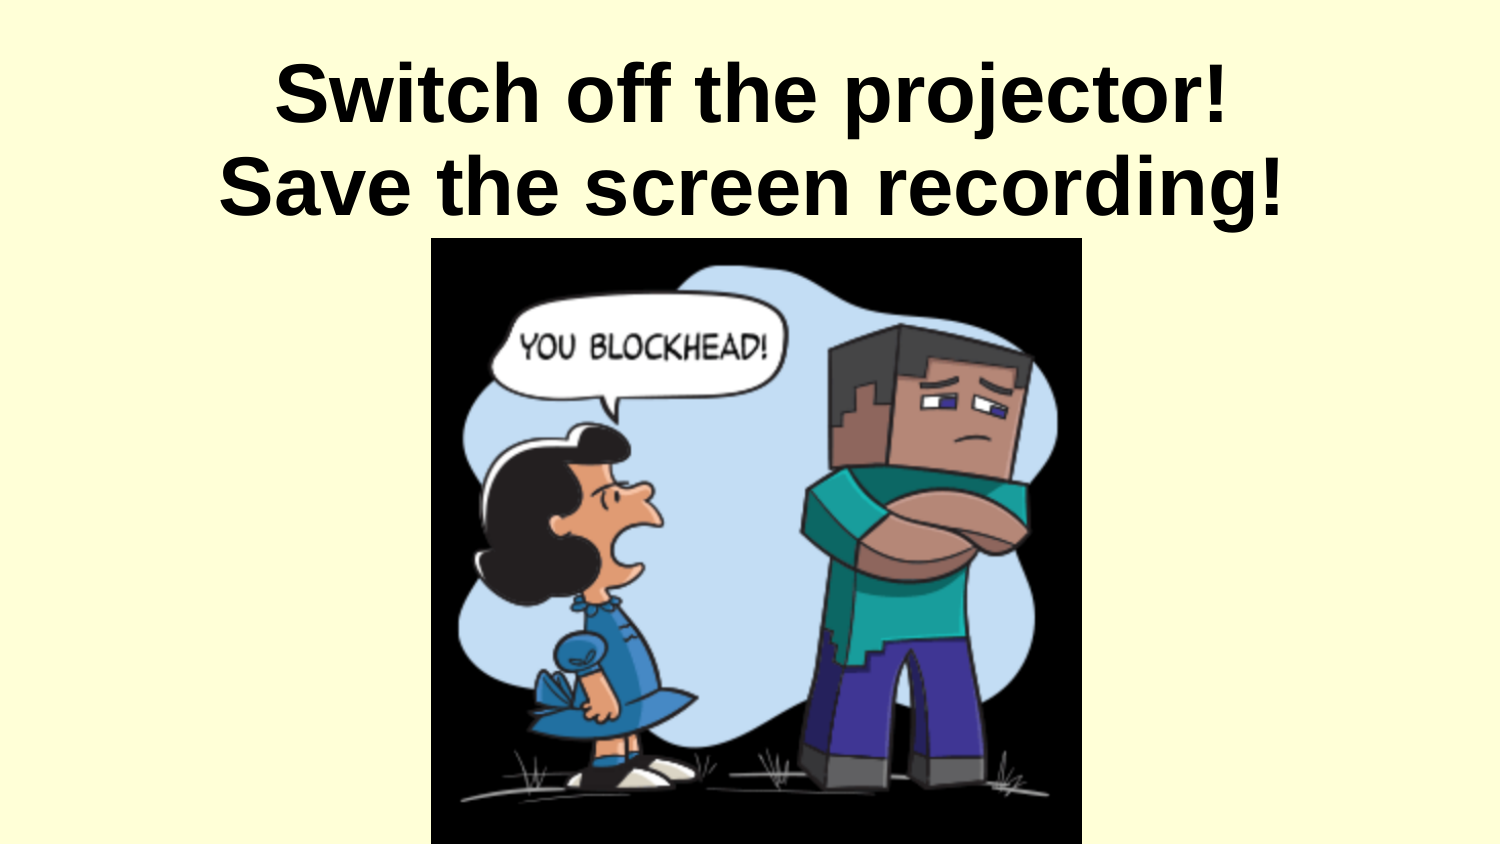

Switch off the projector!
Save the screen recording!